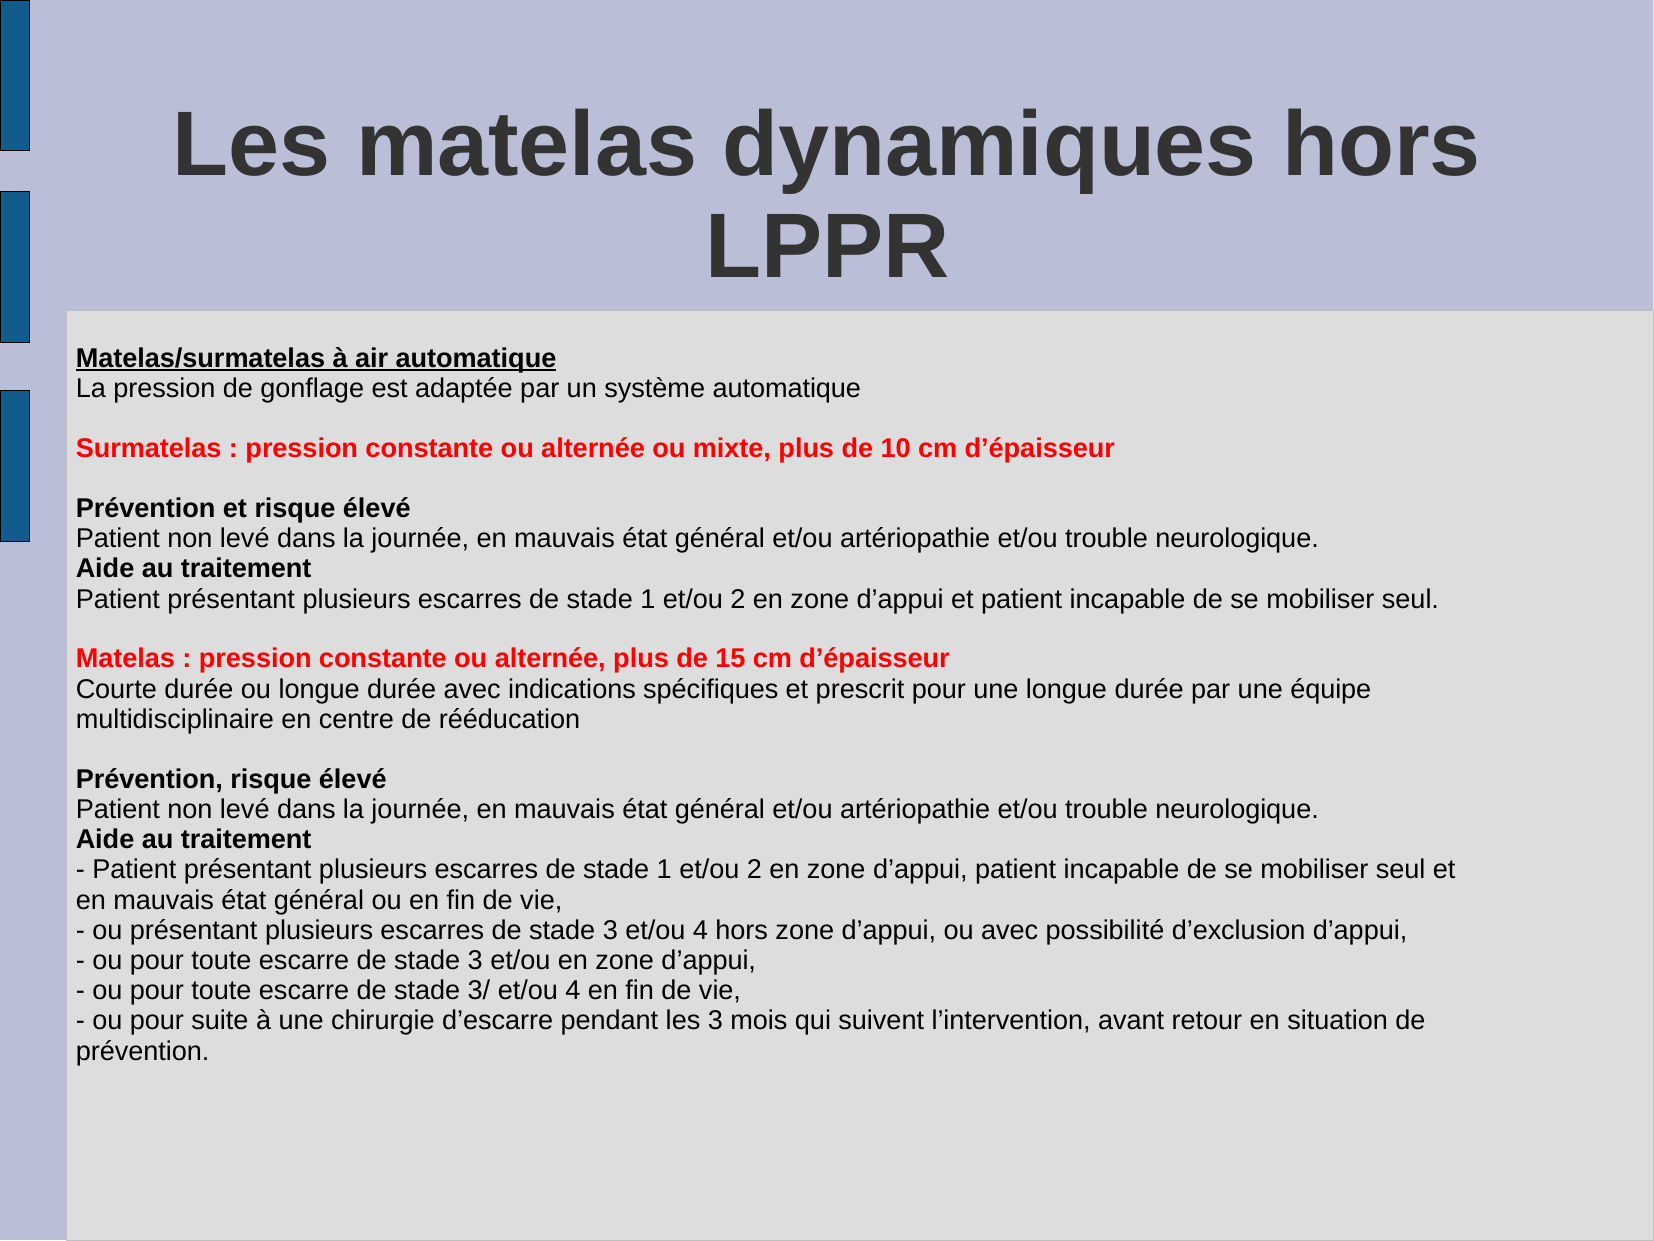

# Les matelas dynamiques hors LPPR
Matelas/surmatelas à air automatique
La pression de gonflage est adaptée par un système automatique
Surmatelas : pression constante ou alternée ou mixte, plus de 10 cm d’épaisseur
Prévention et risque élevé
Patient non levé dans la journée, en mauvais état général et/ou artériopathie et/ou trouble neurologique.
Aide au traitement
Patient présentant plusieurs escarres de stade 1 et/ou 2 en zone d’appui et patient incapable de se mobiliser seul.
Matelas : pression constante ou alternée, plus de 15 cm d’épaisseur
Courte durée ou longue durée avec indications spécifiques et prescrit pour une longue durée par une équipe multidisciplinaire en centre de rééducation
Prévention, risque élevé
Patient non levé dans la journée, en mauvais état général et/ou artériopathie et/ou trouble neurologique.
Aide au traitement
- Patient présentant plusieurs escarres de stade 1 et/ou 2 en zone d’appui, patient incapable de se mobiliser seul et en mauvais état général ou en fin de vie,
- ou présentant plusieurs escarres de stade 3 et/ou 4 hors zone d’appui, ou avec possibilité d’exclusion d’appui,
- ou pour toute escarre de stade 3 et/ou en zone d’appui,
- ou pour toute escarre de stade 3/ et/ou 4 en fin de vie,
- ou pour suite à une chirurgie d’escarre pendant les 3 mois qui suivent l’intervention, avant retour en situation de prévention.